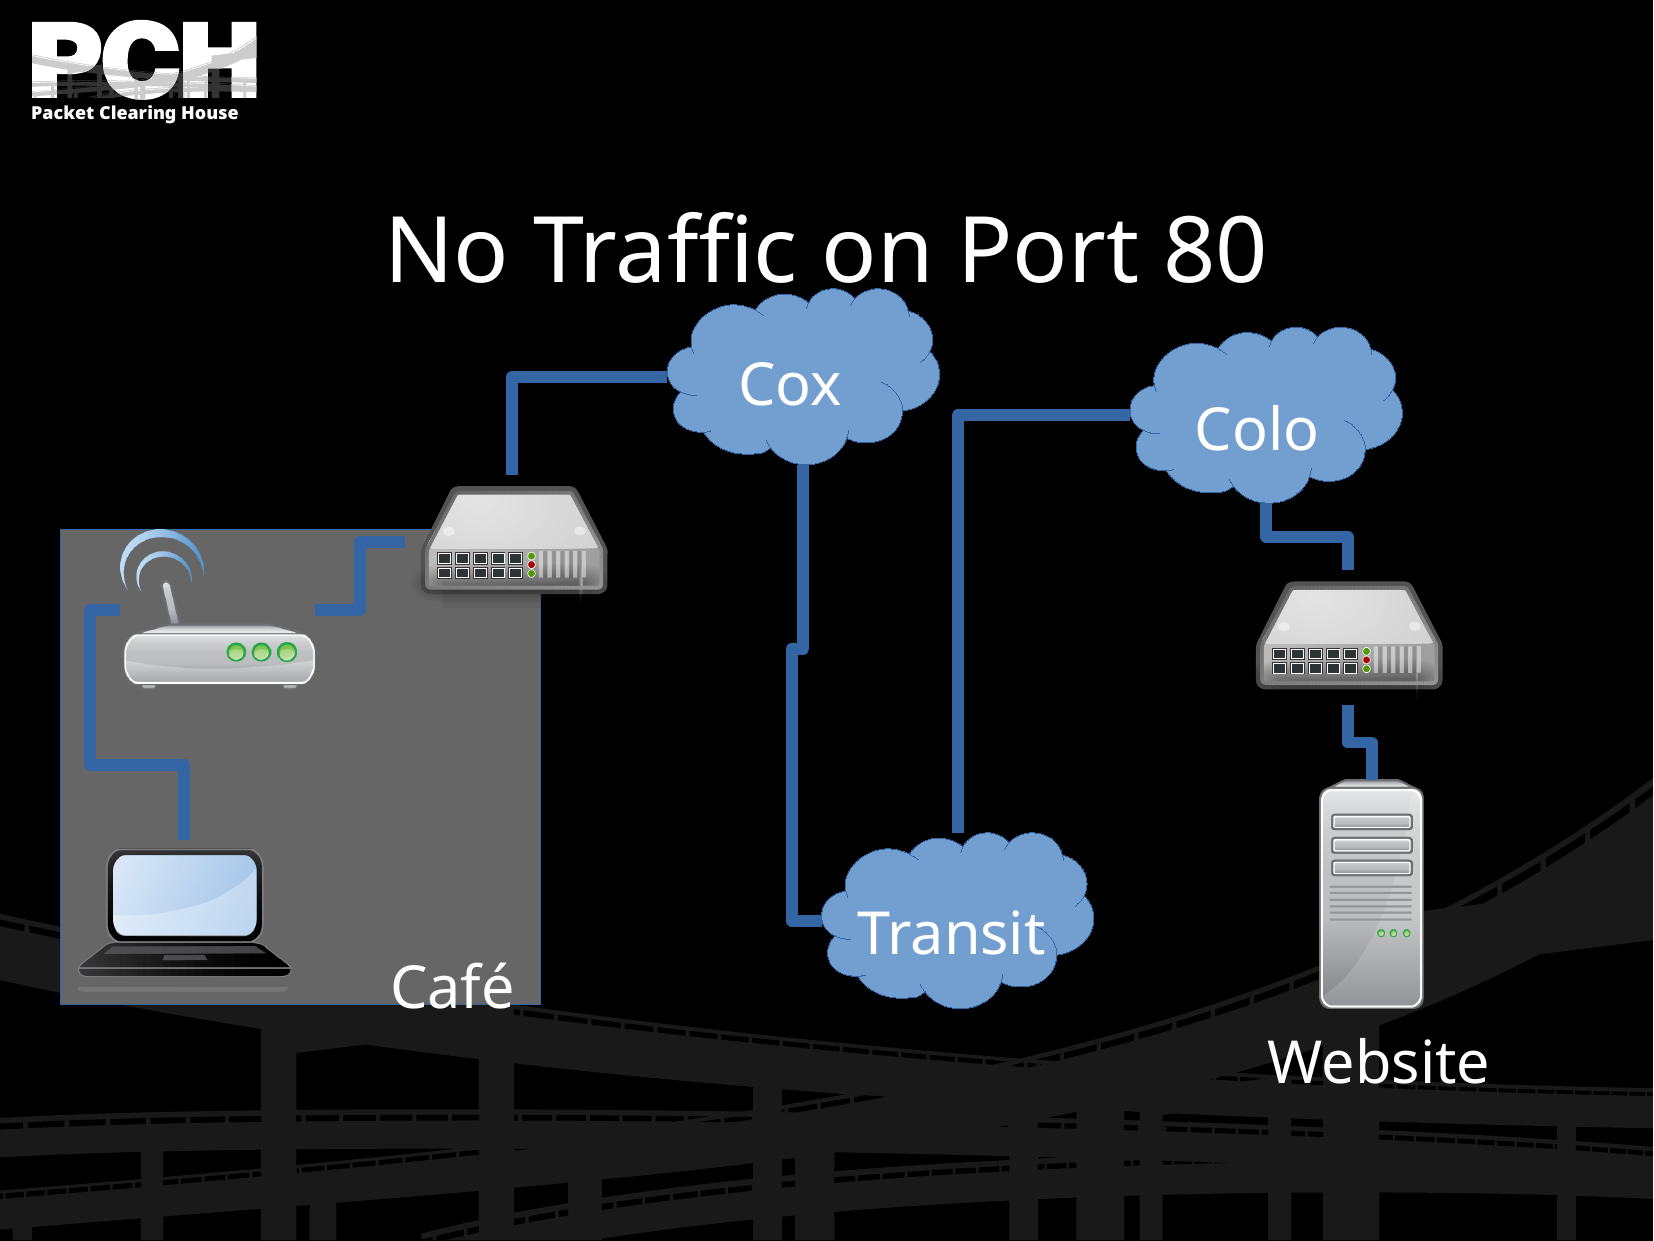

# No Traffic on Port 80
Cox
Colo
Transit
Café
Website